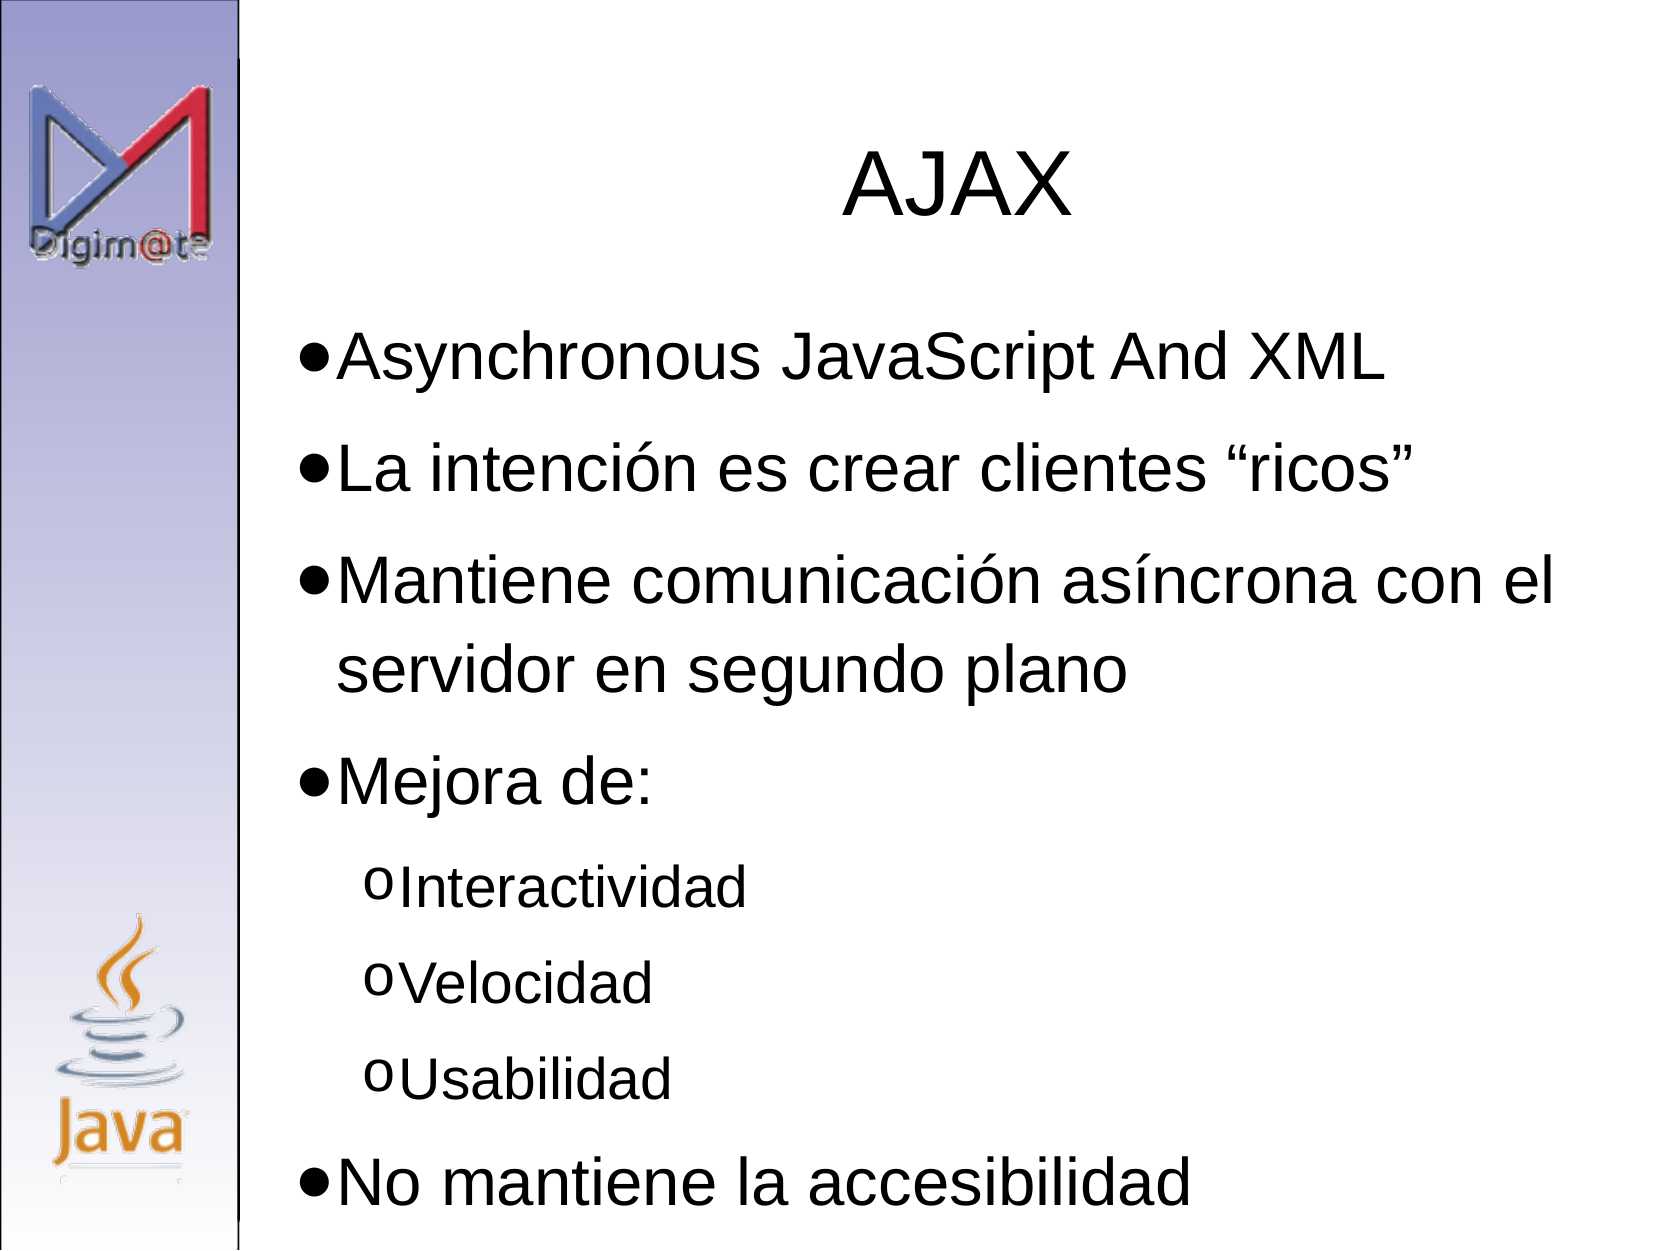

# AJAX
Asynchronous JavaScript And XML
La intención es crear clientes “ricos”
Mantiene comunicación asíncrona con el servidor en segundo plano
Mejora de:
Interactividad
Velocidad
Usabilidad
No mantiene la accesibilidad